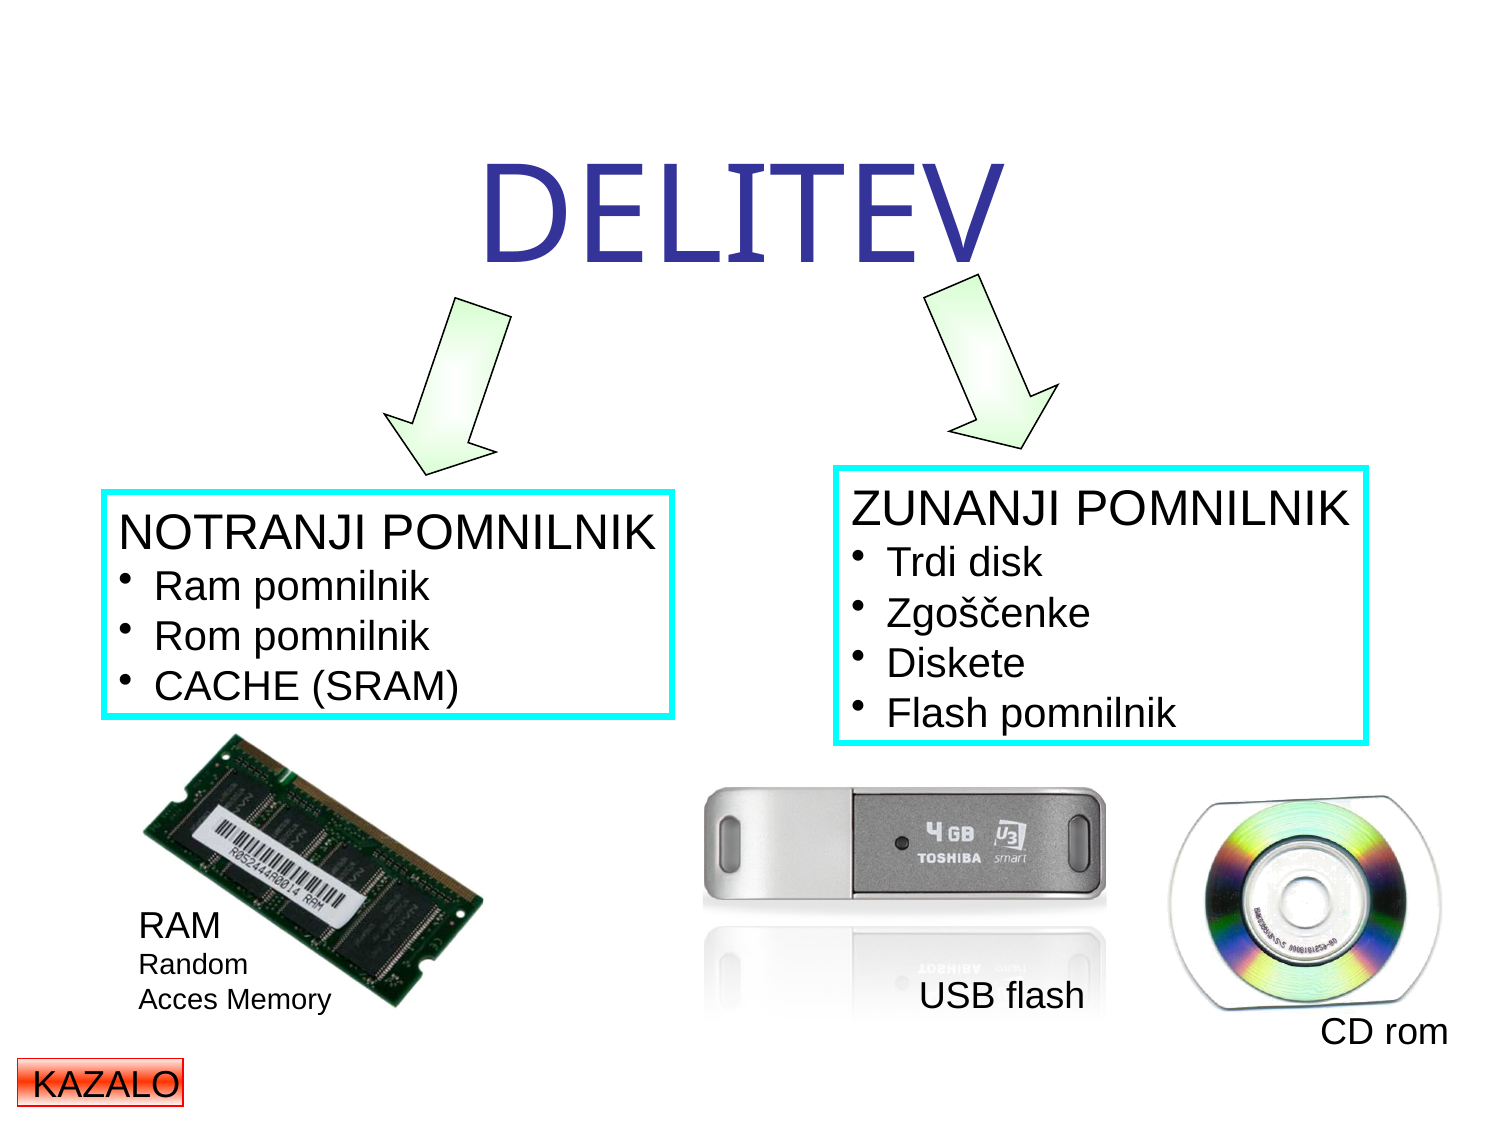

# DELITEV
ZUNANJI POMNILNIK
Trdi disk
Zgoščenke
Diskete
Flash pomnilnik
NOTRANJI POMNILNIK
Ram pomnilnik
Rom pomnilnik
CACHE (SRAM)
RAM
Random
Acces Memory
USB flash
CD rom
KAZALO